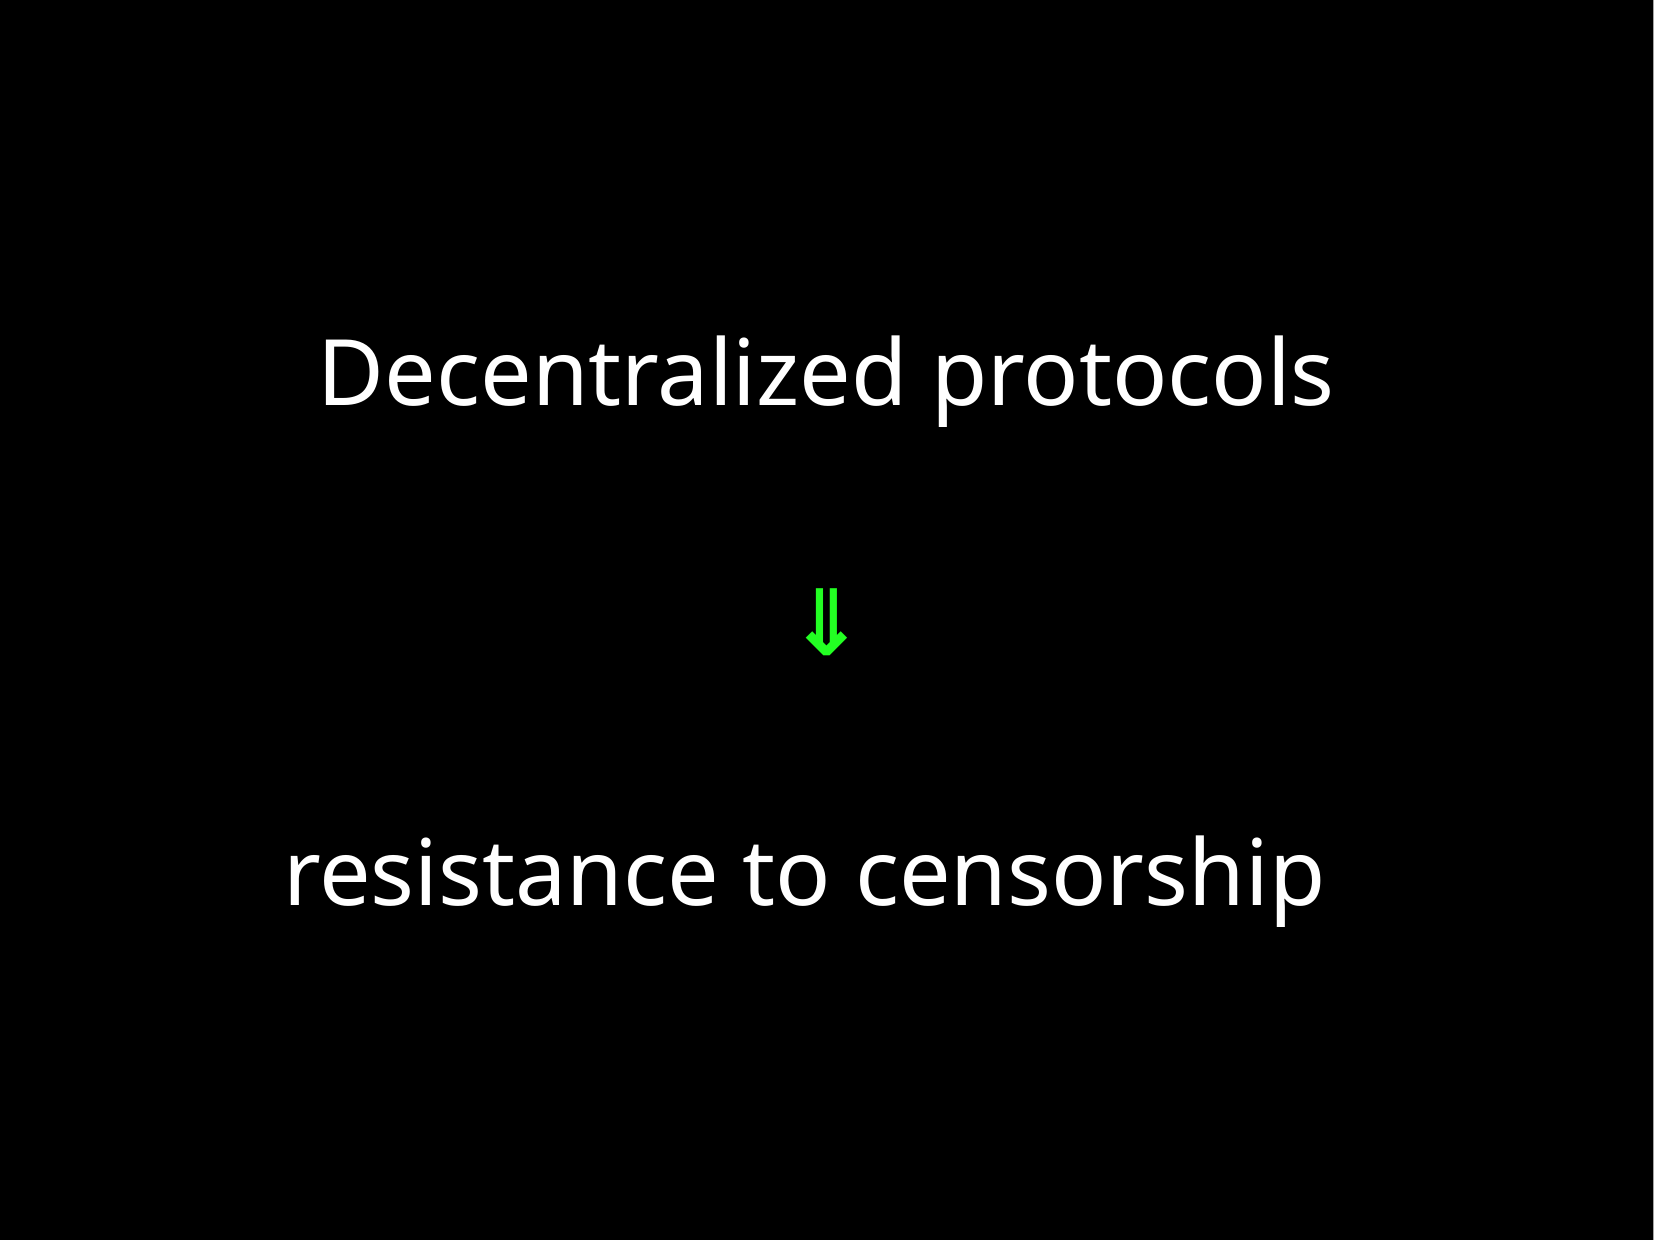

# Decentralized protocols ⇓ resistance to censorship?